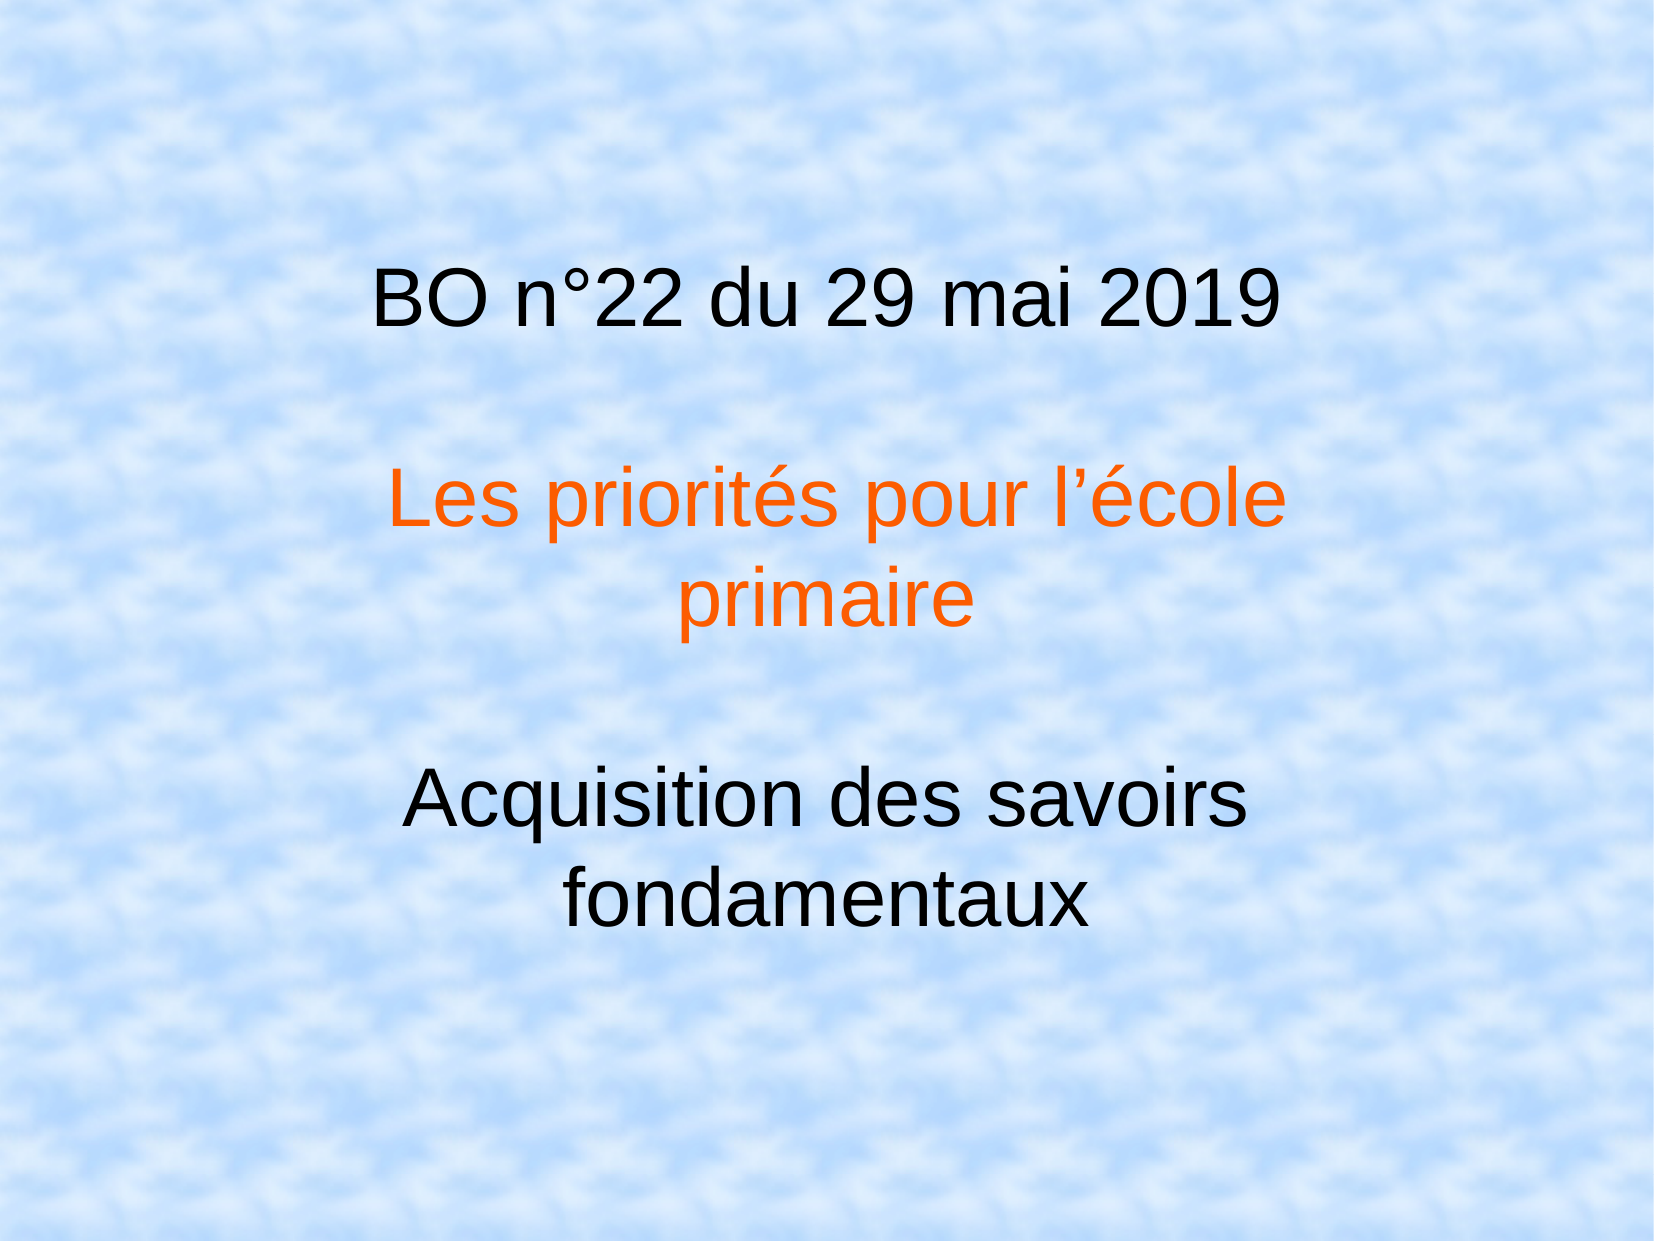

BO n°22 du 29 mai 2019
 Les priorités pour l’école primaire
Acquisition des savoirs fondamentaux
#